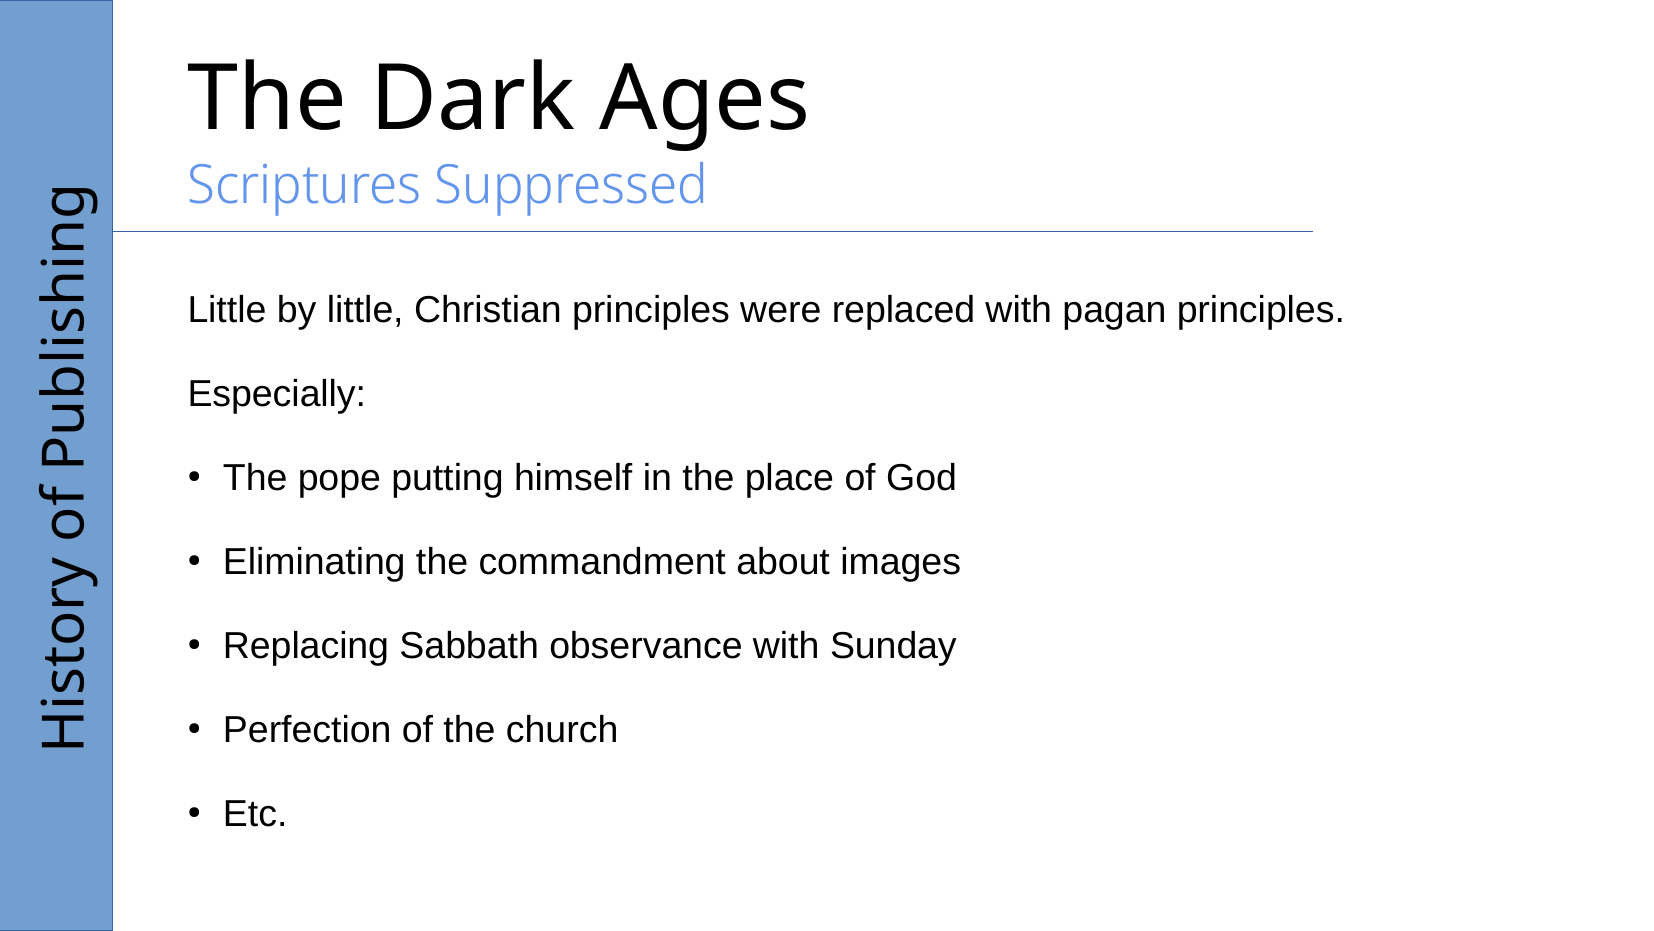

# The Dark Ages
Scriptures Suppressed
Little by little, Christian principles were replaced with pagan principles.
Especially:
The pope putting himself in the place of God
Eliminating the commandment about images
Replacing Sabbath observance with Sunday
Perfection of the church
Etc.
History of Publishing